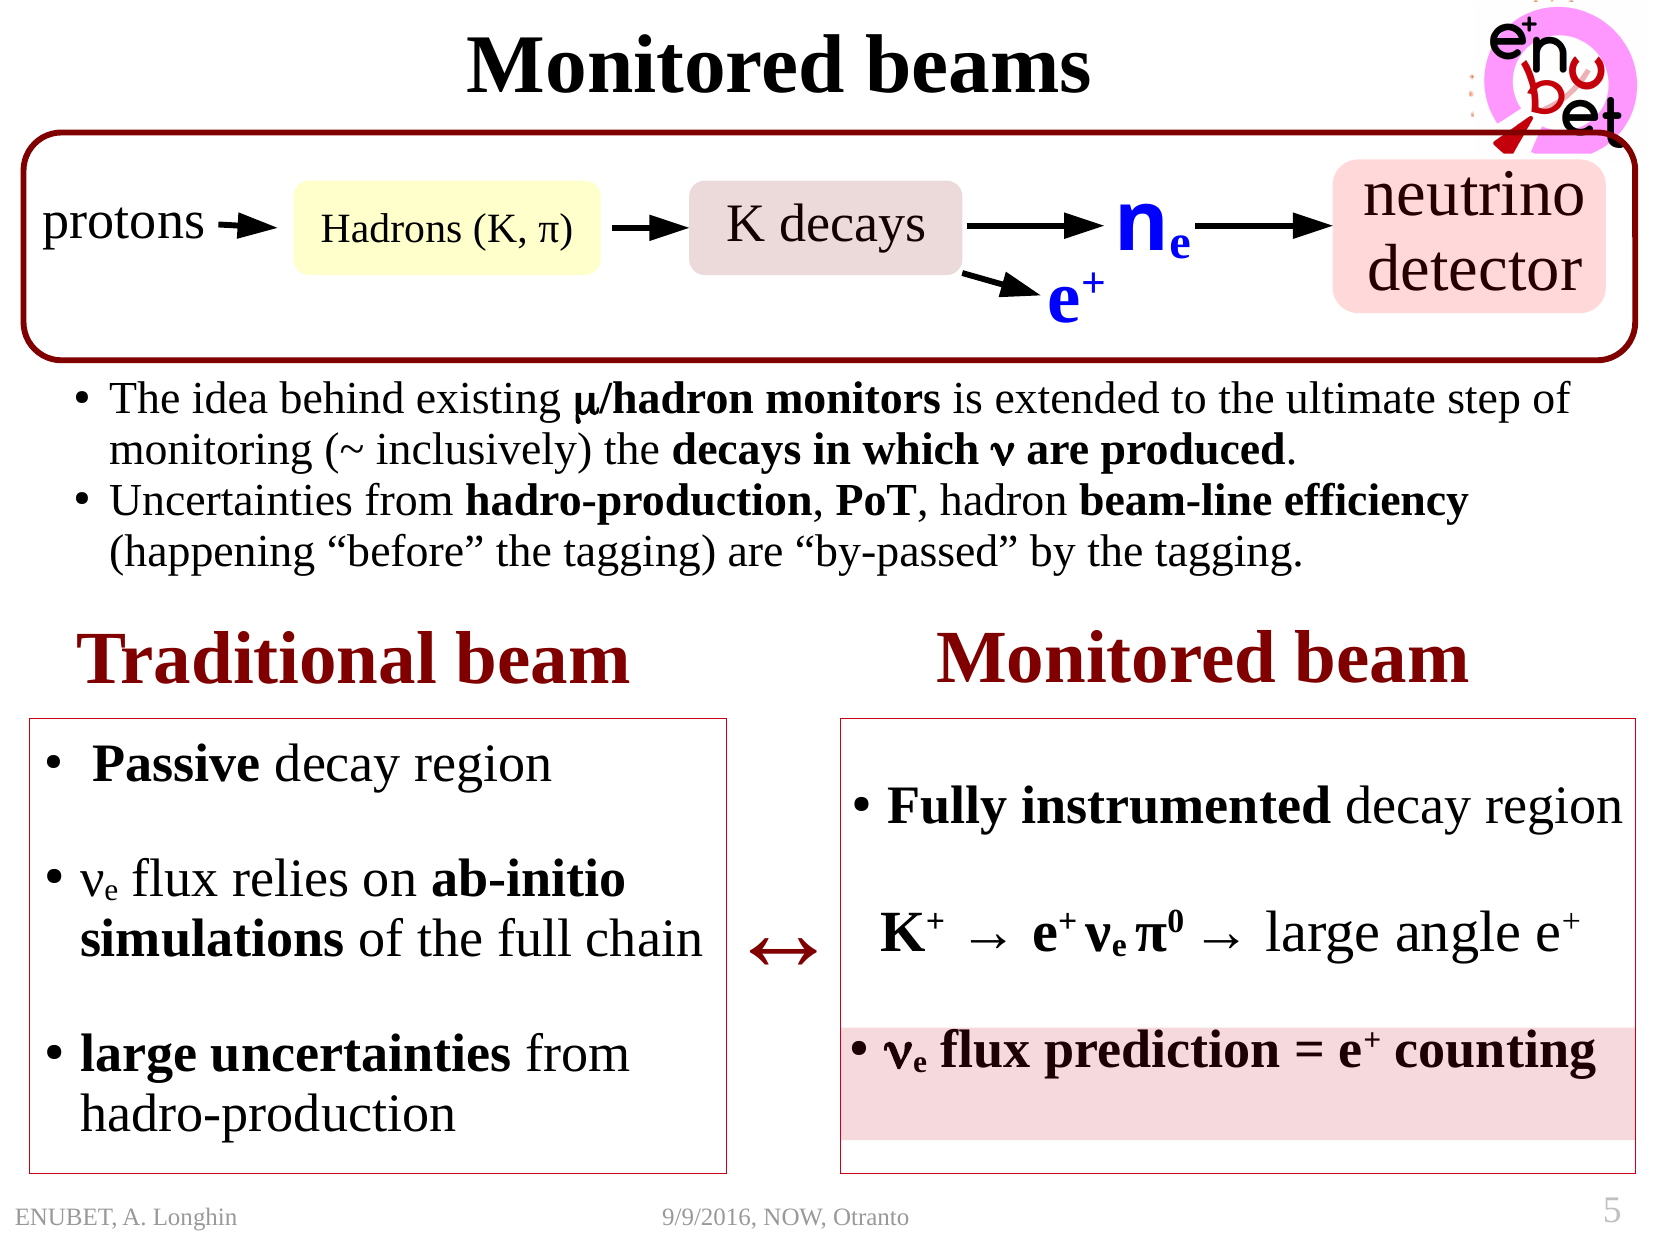

Monitored beams
neutrino
detector
ne
Hadrons (K, π)
protons
K decays
e+
The idea behind existing m/hadron monitors is extended to the ultimate step of monitoring (~ inclusively) the decays in which n are produced.
Uncertainties from hadro-production, PoT, hadron beam-line efficiency (happening “before” the tagging) are “by-passed” by the tagging.
Monitored beam
Traditional beam
 Passive decay region
νe flux relies on ab-initio simulations of the full chain
large uncertainties from hadro-production
Fully instrumented decay region
K+ → e+ νe π0 → large angle e+
ne flux prediction = e+ counting
↔